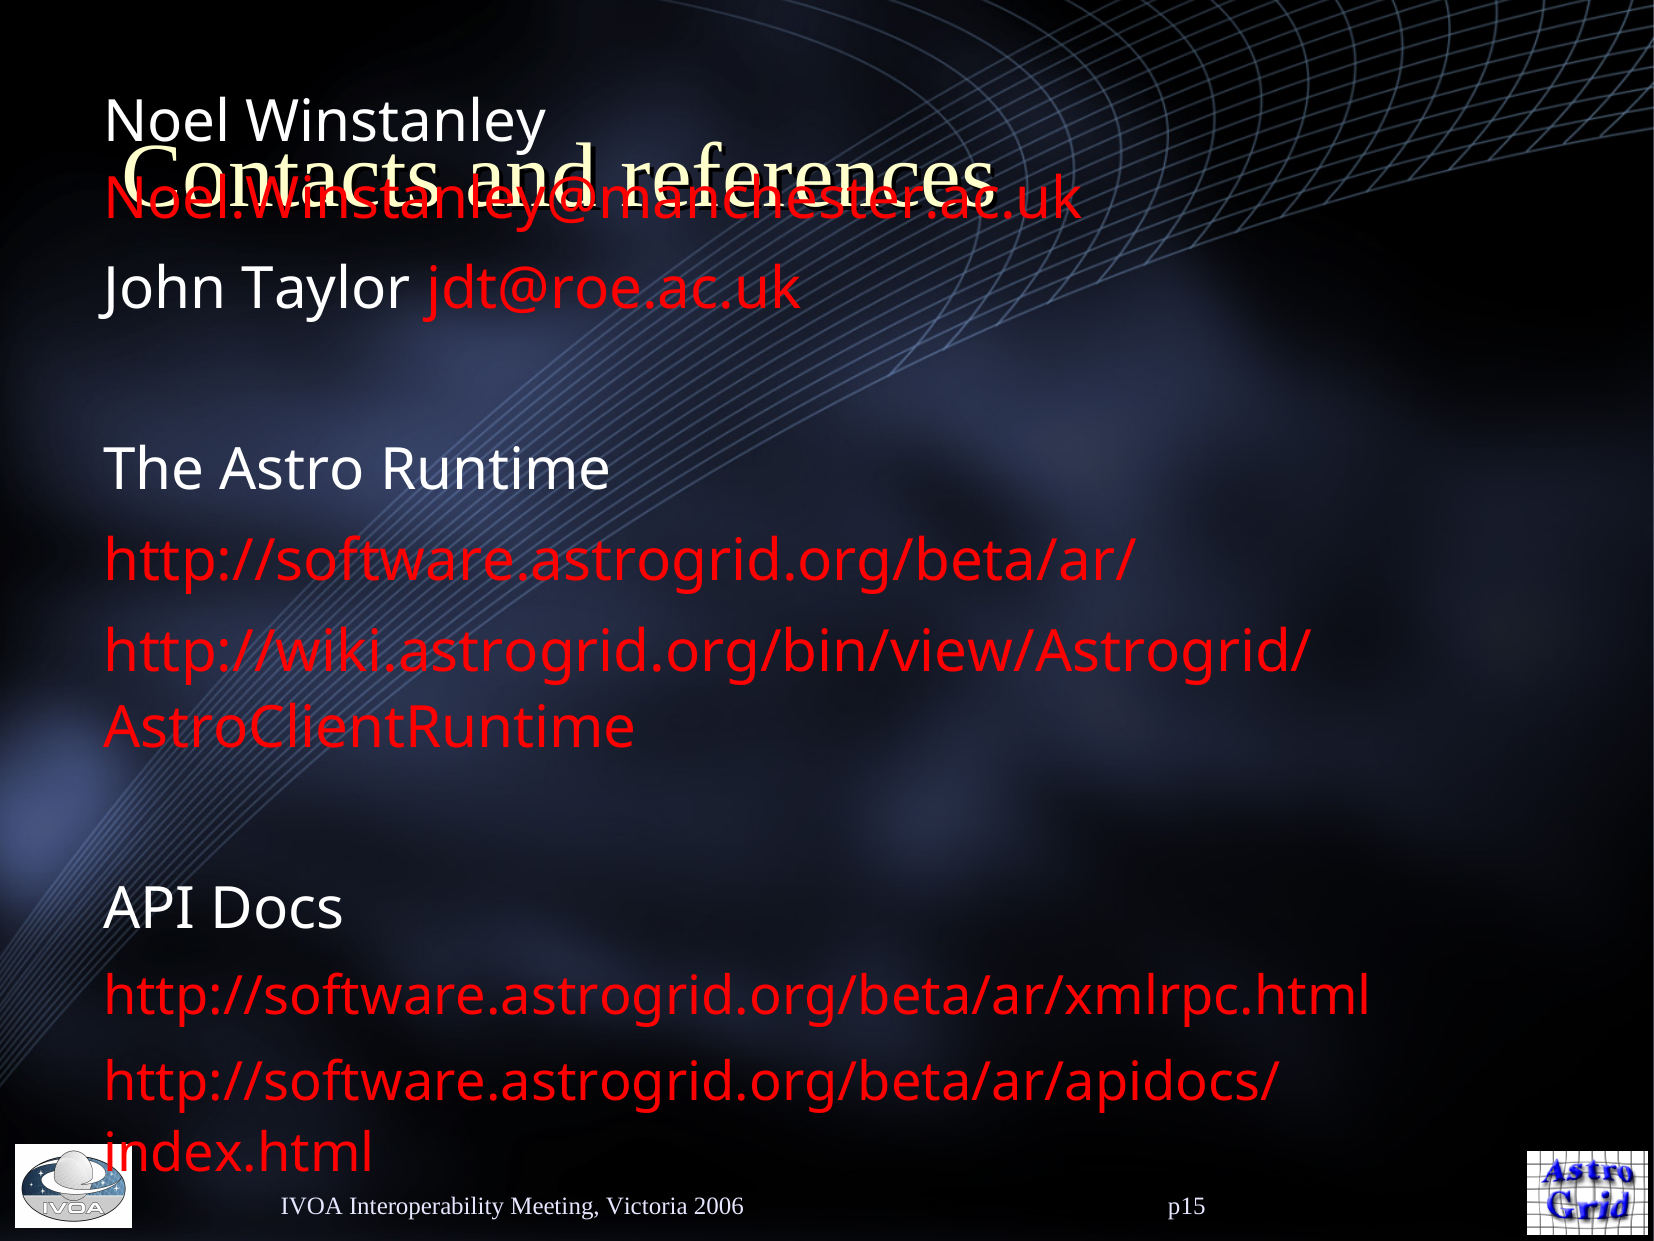

# Contacts and references
Noel Winstanley Noel.Winstanley@manchester.ac.uk
John Taylor jdt@roe.ac.uk
The Astro Runtime
http://software.astrogrid.org/beta/ar/
http://wiki.astrogrid.org/bin/view/Astrogrid/AstroClientRuntime
API Docs
http://software.astrogrid.org/beta/ar/xmlrpc.html
http://software.astrogrid.org/beta/ar/apidocs/index.html